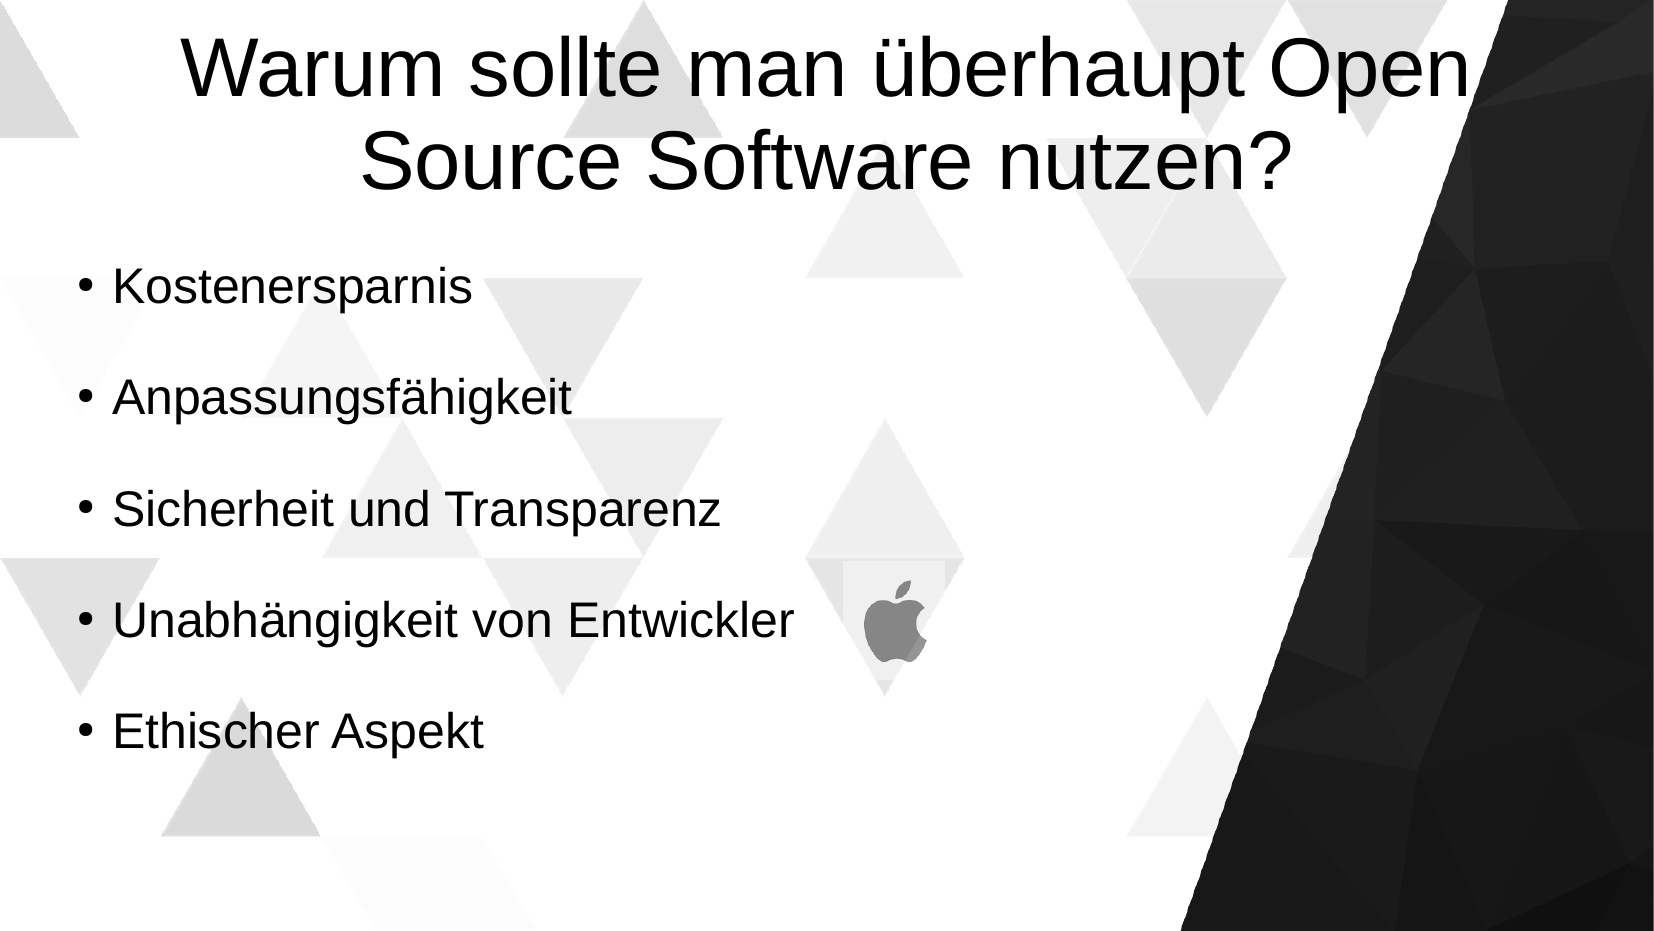

Warum sollte man überhaupt Open Source Software nutzen?
# Kostenersparnis
Anpassungsfähigkeit
Sicherheit und Transparenz
Unabhängigkeit von Entwickler
Ethischer Aspekt